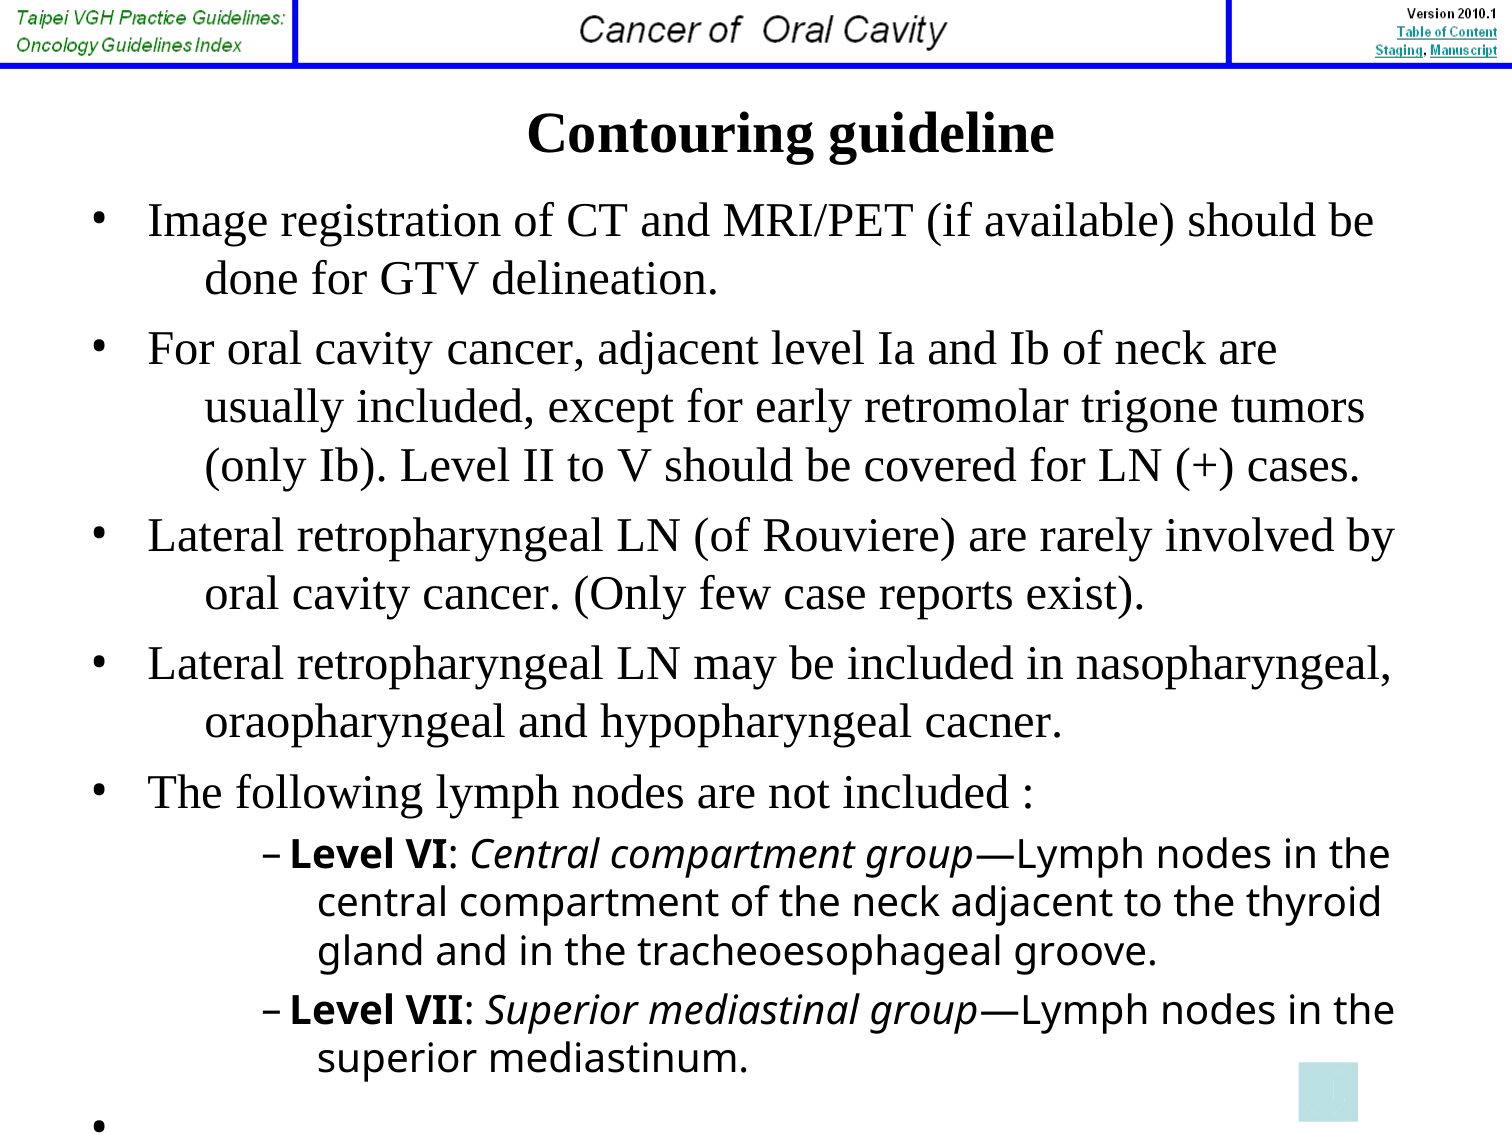

# Contouring guideline
Image registration of CT and MRI/PET (if available) should be done for GTV delineation.
For oral cavity cancer, adjacent level Ia and Ib of neck are usually included, except for early retromolar trigone tumors (only Ib). Level II to V should be covered for LN (+) cases.
Lateral retropharyngeal LN (of Rouviere) are rarely involved by oral cavity cancer. (Only few case reports exist).
Lateral retropharyngeal LN may be included in nasopharyngeal, oraopharyngeal and hypopharyngeal cacner.
The following lymph nodes are not included :
Level VI: Central compartment group—Lymph nodes in the central compartment of the neck adjacent to the thyroid gland and in the tracheoesophageal groove.
Level VII: Superior mediastinal group—Lymph nodes in the superior mediastinum.